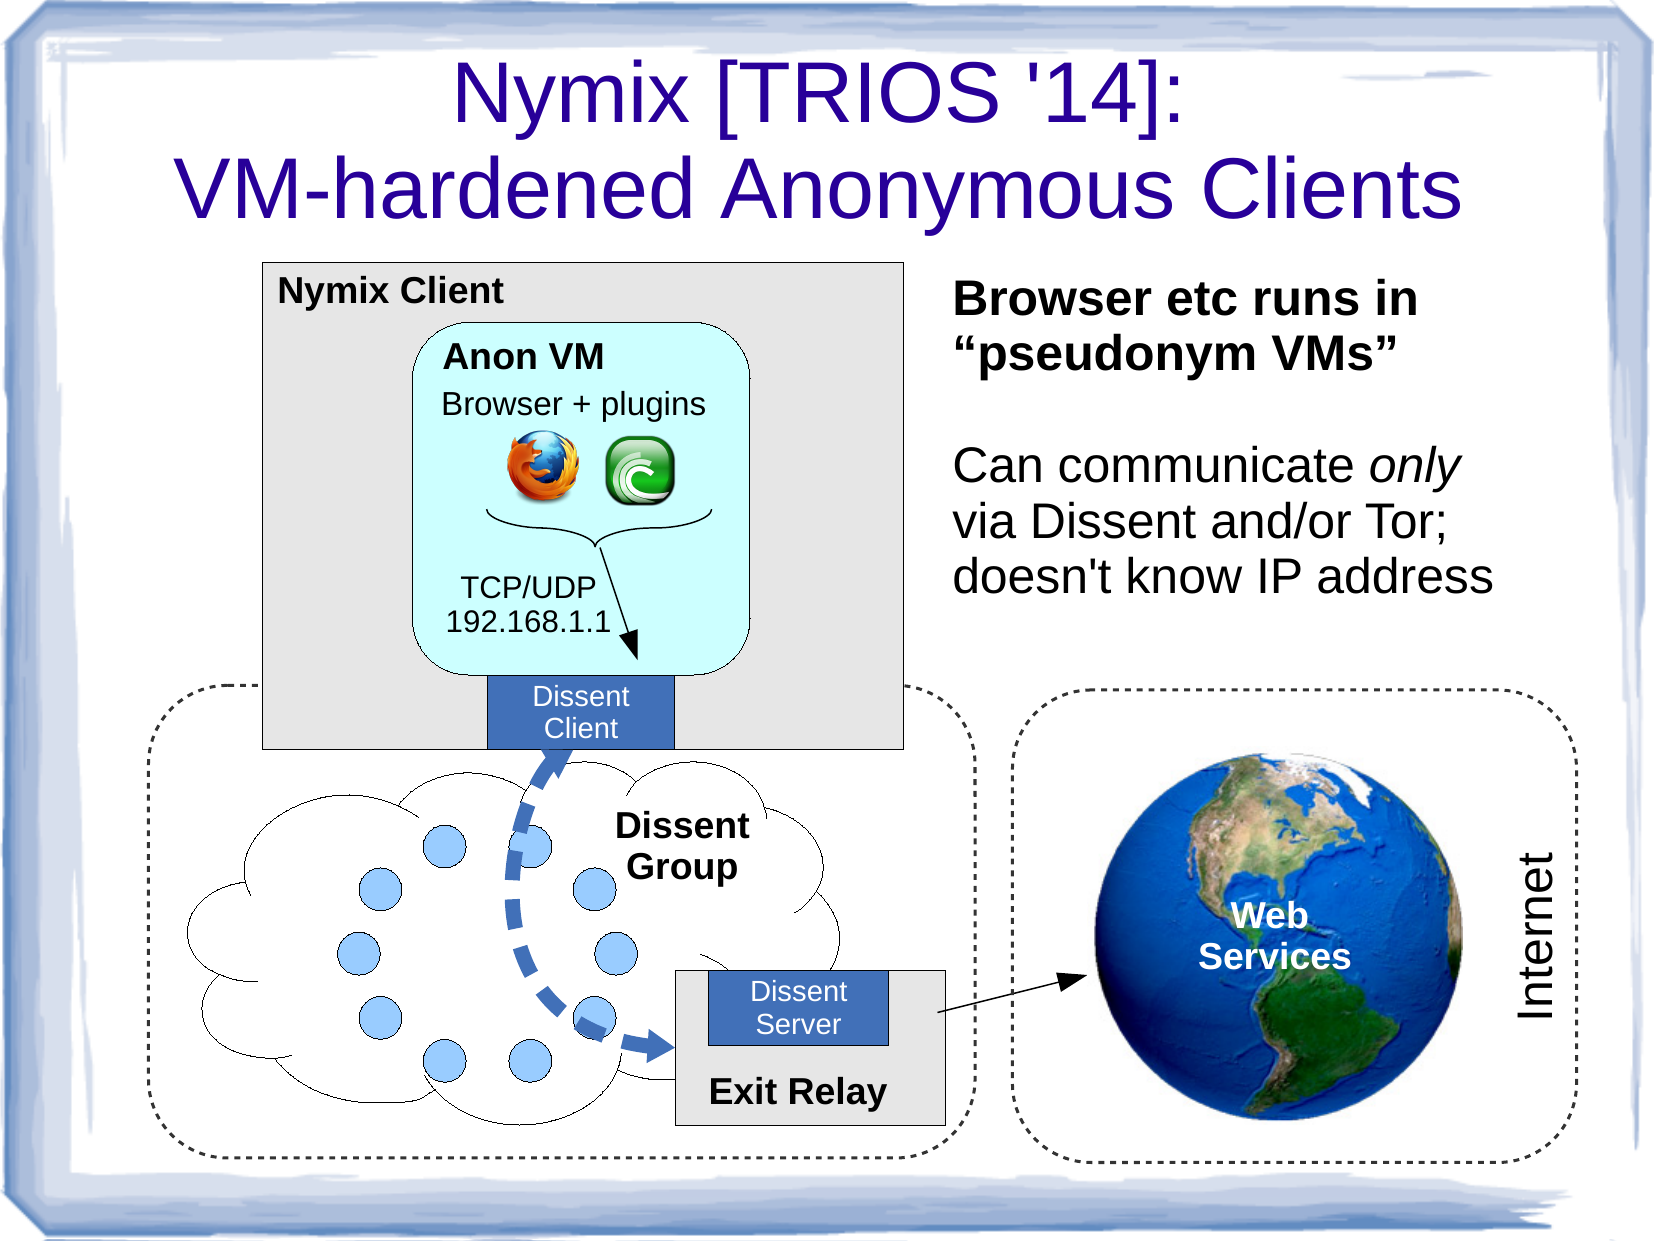

# Nymix [TRIOS '14]: VM-hardened Anonymous Clients
Nymix Client
Dissent
Client
Browser etc runs in
“pseudonym VMs”
Can communicate only
via Dissent and/or Tor;
doesn't know IP address
Anon VM
Browser + plugins
TCP/UDP
192.168.1.1
Dissent
Group
Web
Services
Internet
Dissent
Server
Exit Relay